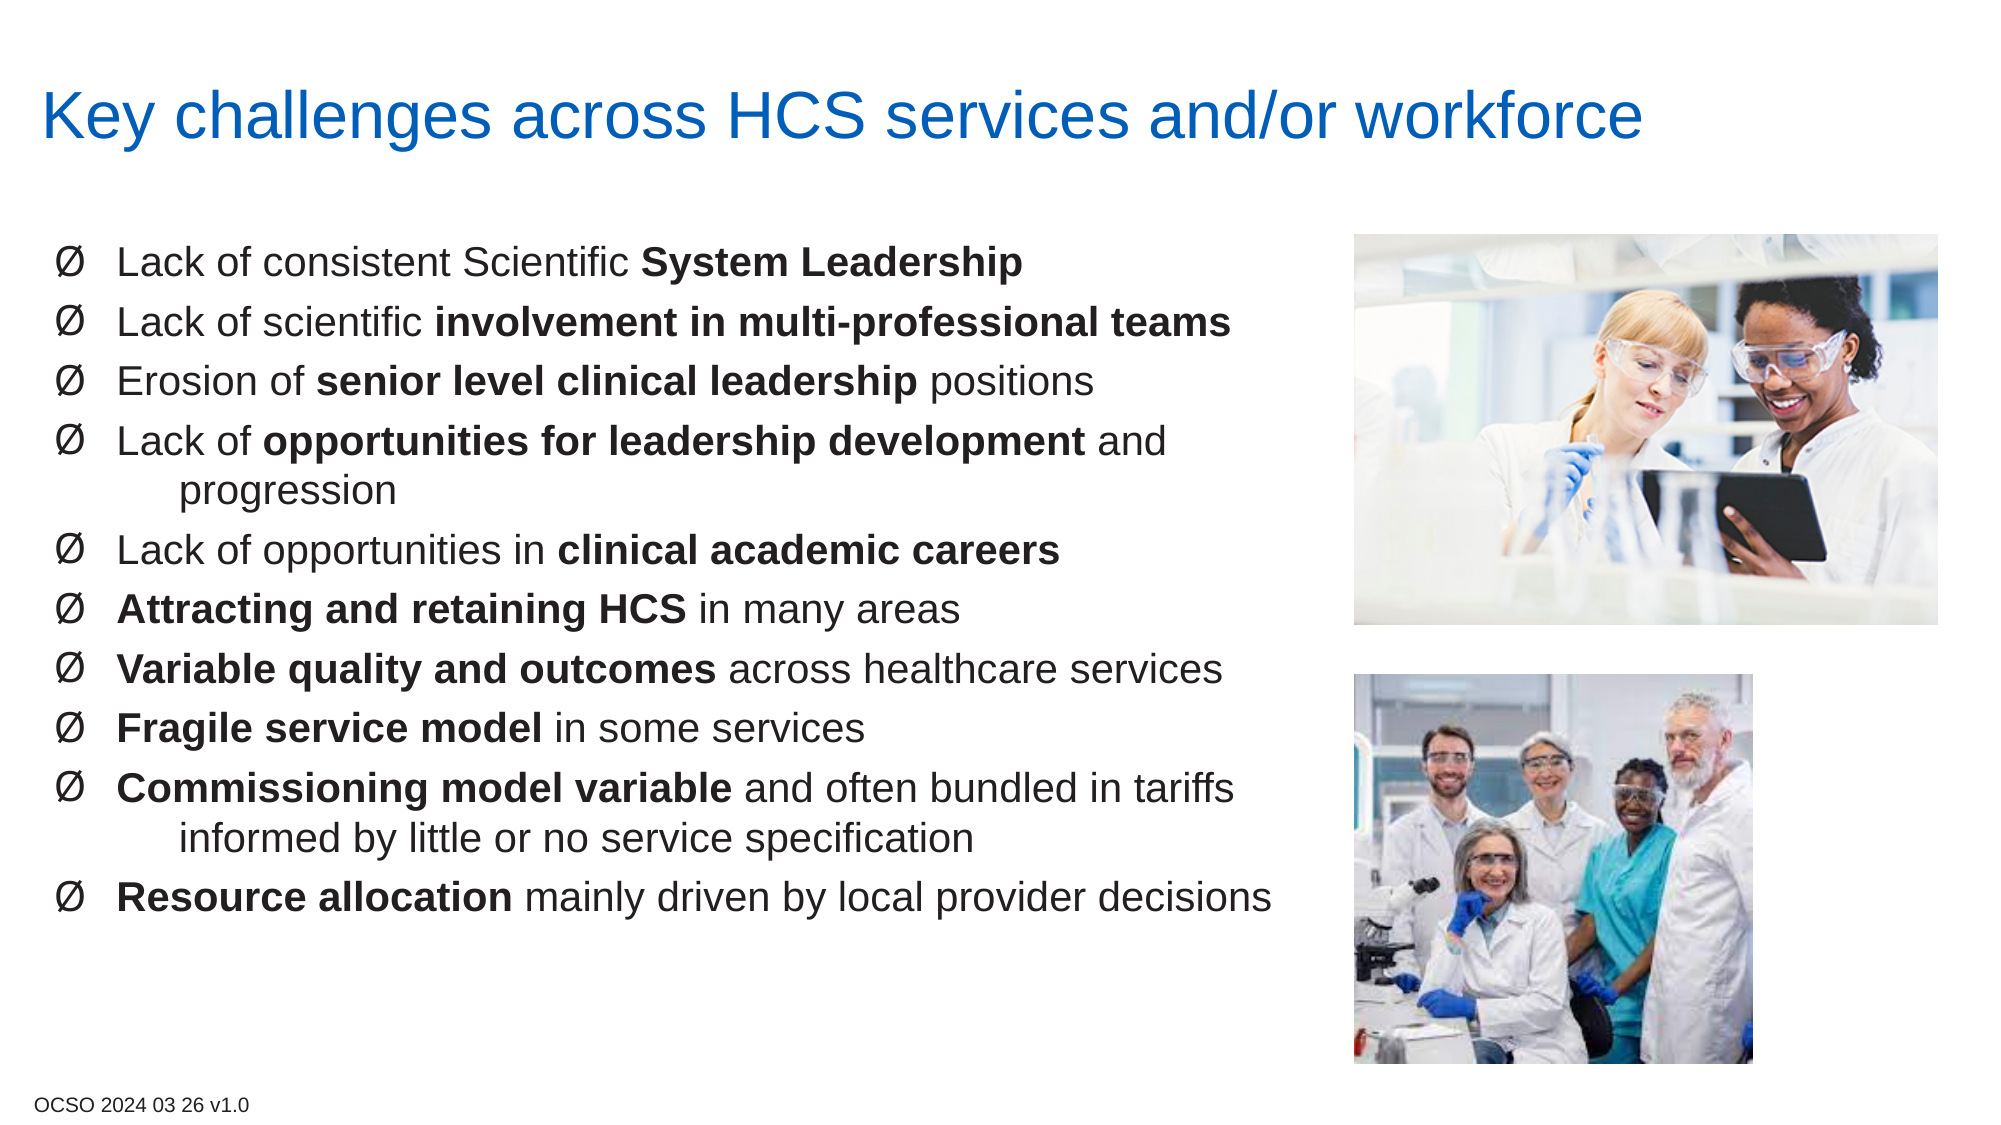

# Key challenges across HCS services and/or workforce
Lack of consistent Scientific System Leadership
Lack of scientific involvement in multi-professional teams
Erosion of senior level clinical leadership positions
Lack of opportunities for leadership development and progression
Lack of opportunities in clinical academic careers
Attracting and retaining HCS in many areas
Variable quality and outcomes across healthcare services
Fragile service model in some services
Commissioning model variable and often bundled in tariffs informed by little or no service specification
Resource allocation mainly driven by local provider decisions
OCSO 2024 03 26 v1.0